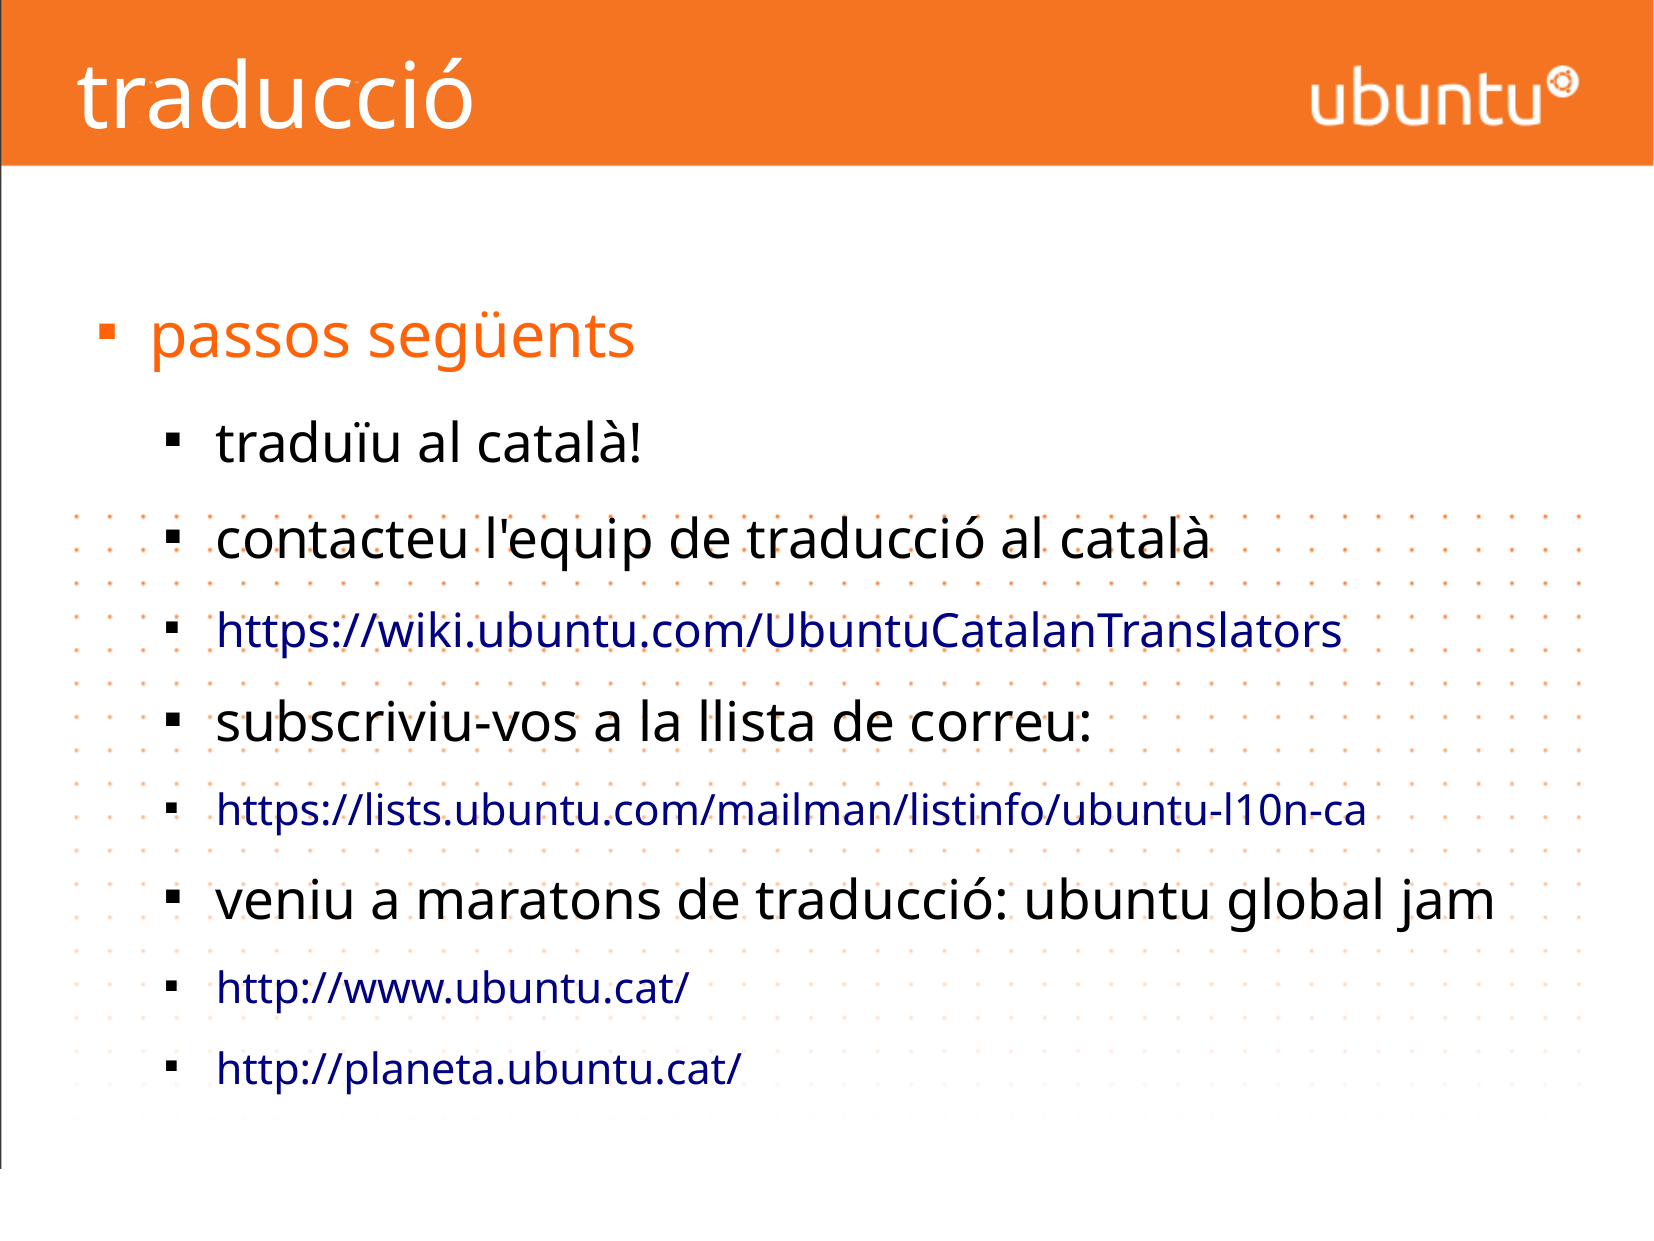

# traducció
passos següents
traduïu al català!
contacteu l'equip de traducció al català
https://wiki.ubuntu.com/UbuntuCatalanTranslators
subscriviu-vos a la llista de correu:
https://lists.ubuntu.com/mailman/listinfo/ubuntu-l10n-ca
veniu a maratons de traducció: ubuntu global jam
http://www.ubuntu.cat/
http://planeta.ubuntu.cat/